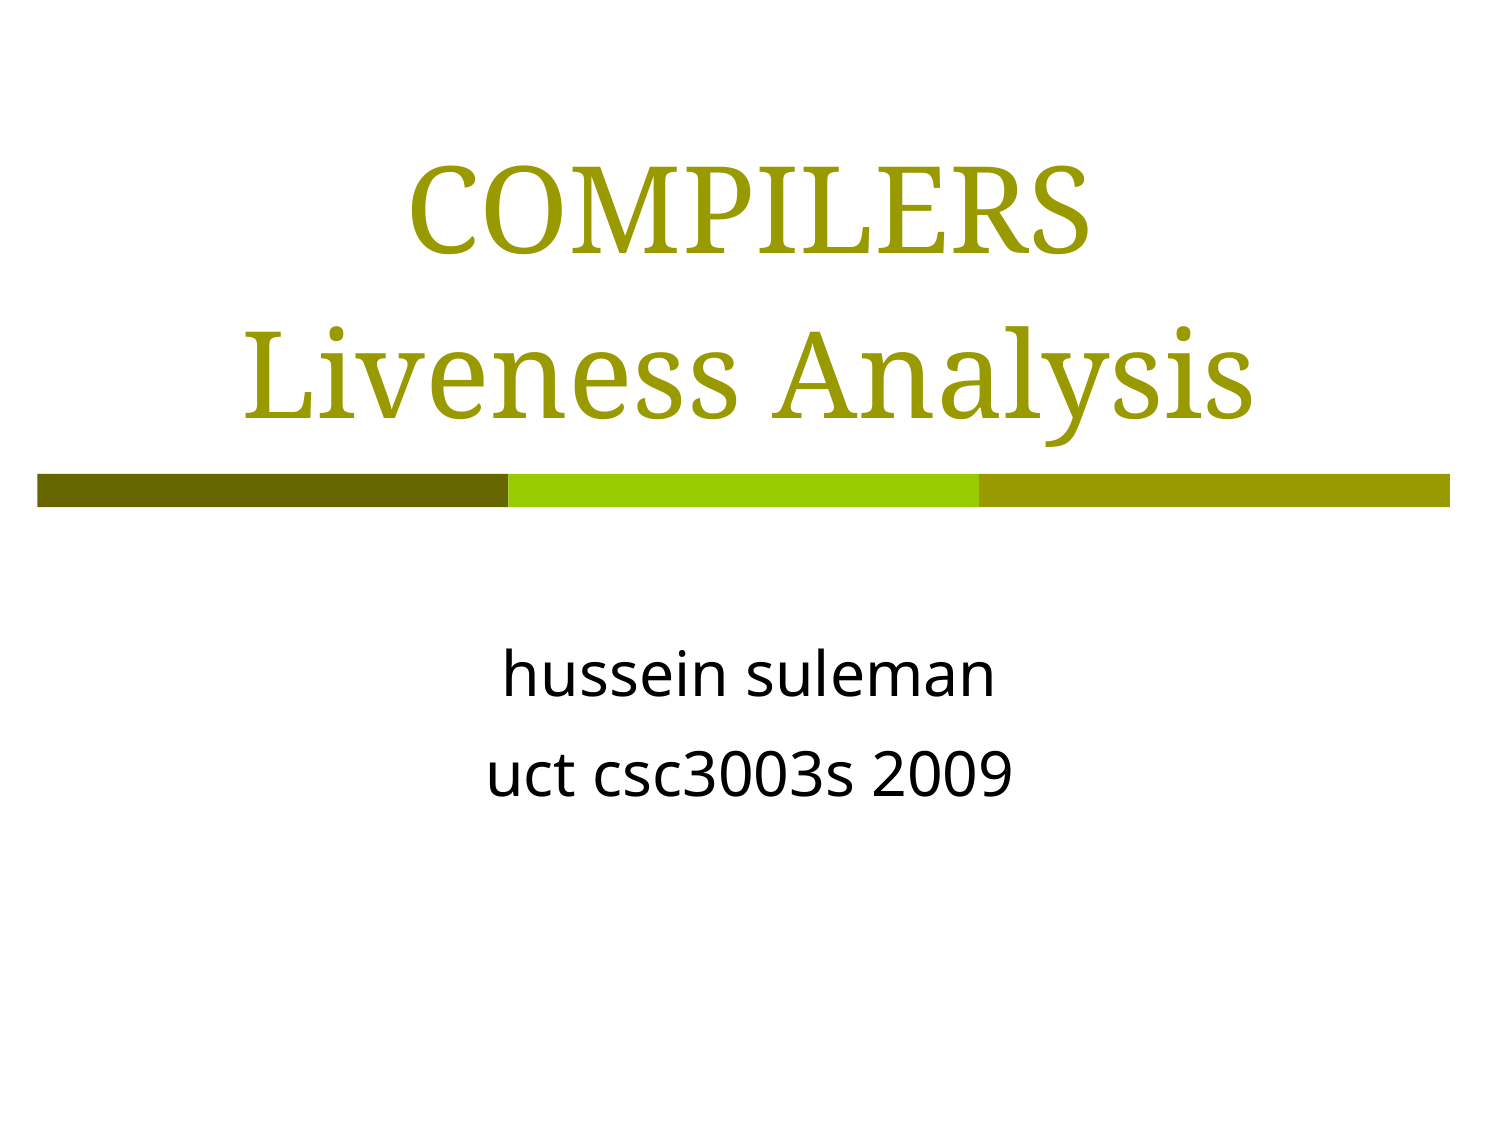

# COMPILERS Liveness Analysis
hussein suleman
uct csc3003s 2009